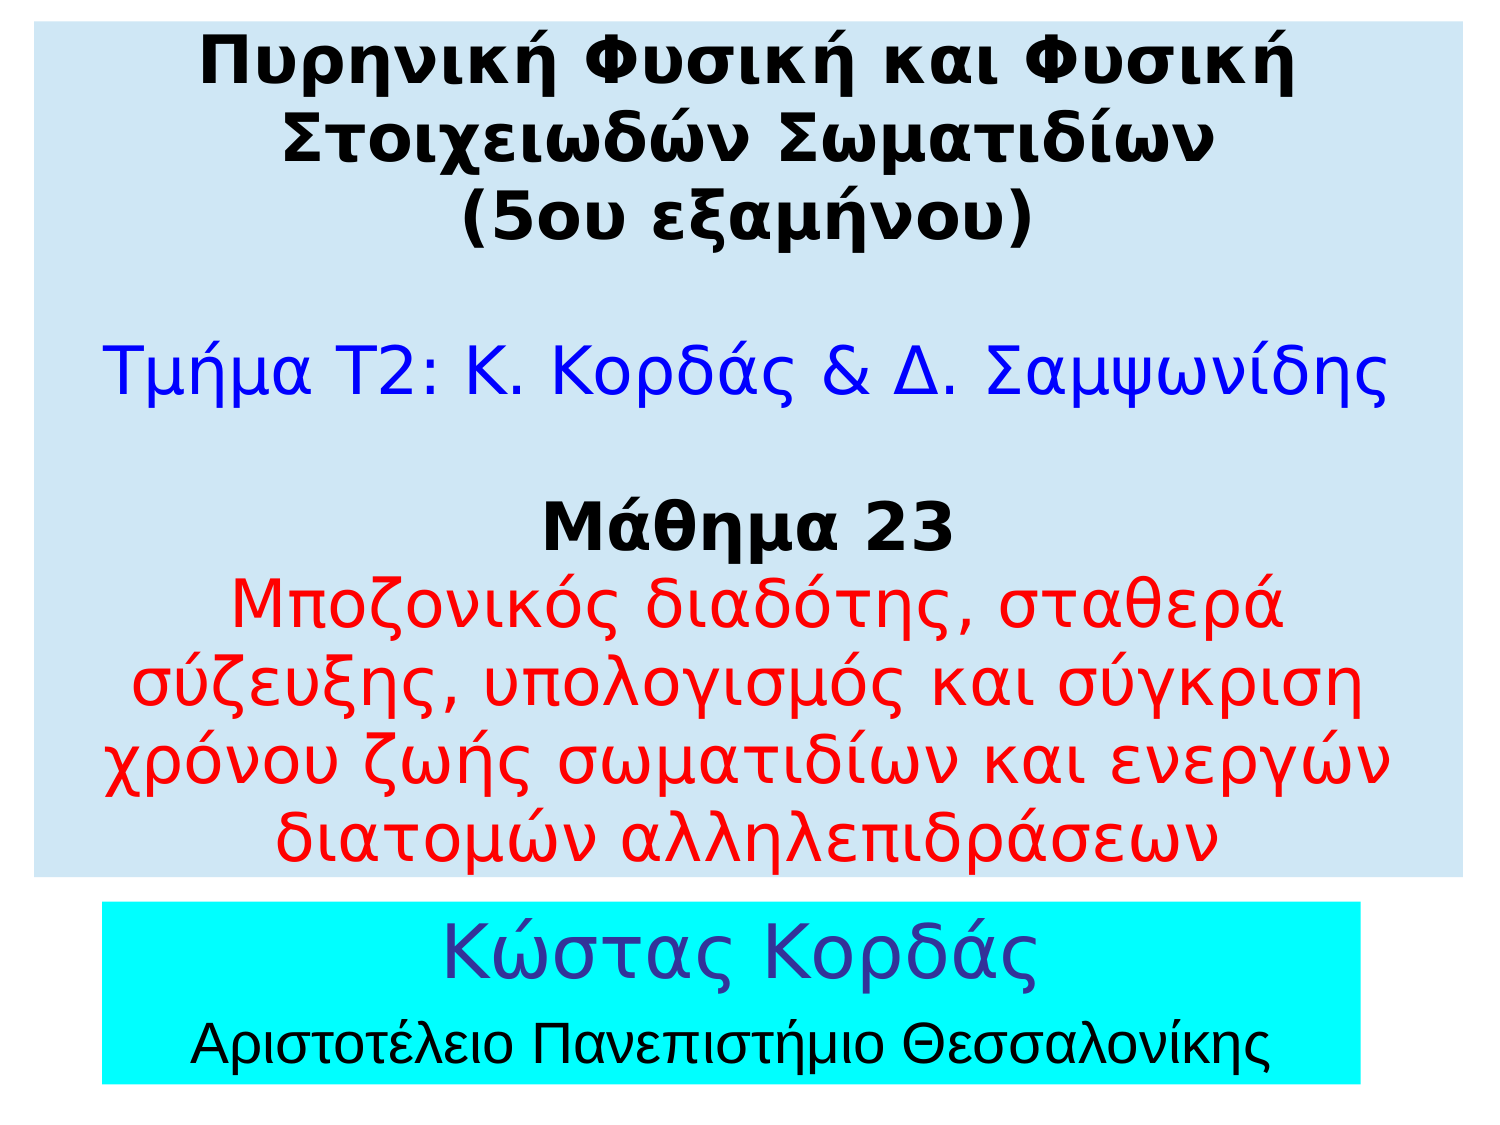

# Πυρηνική Φυσική και Φυσική Στοιχειωδών Σωματιδίων (5ου εξαμήνου) Τμήμα T2: Κ. Κορδάς & Δ. Σαμψωνίδης Μάθημα 23 Μποζονικός διαδότης, σταθερά σύζευξης, υπολογισμός και σύγκριση χρόνου ζωής σωματιδίων και ενεργών διατομών αλληλεπιδράσεων
 Κώστας Κορδάς
Αριστοτέλειο Πανεπιστήμιο Θεσσαλονίκης